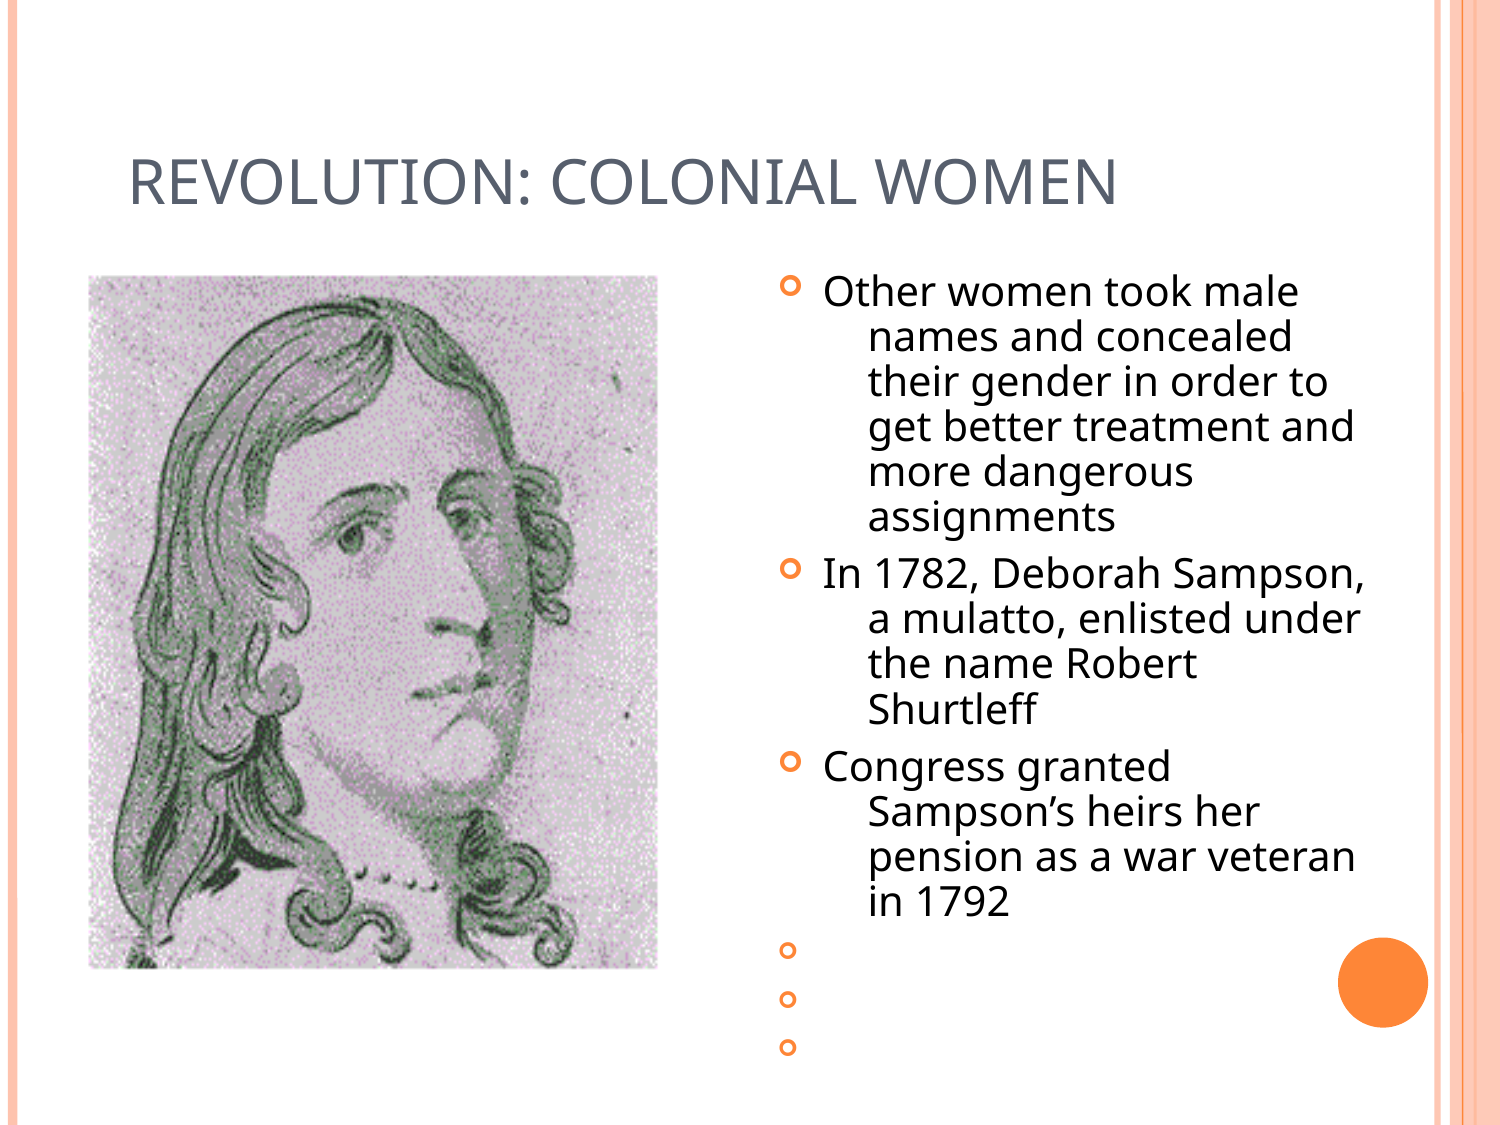

# Revolution: Colonial Women
Other women took male names and concealed their gender in order to get better treatment and more dangerous assignments
In 1782, Deborah Sampson, a mulatto, enlisted under the name Robert Shurtleff
Congress granted Sampson’s heirs her pension as a war veteran in 1792